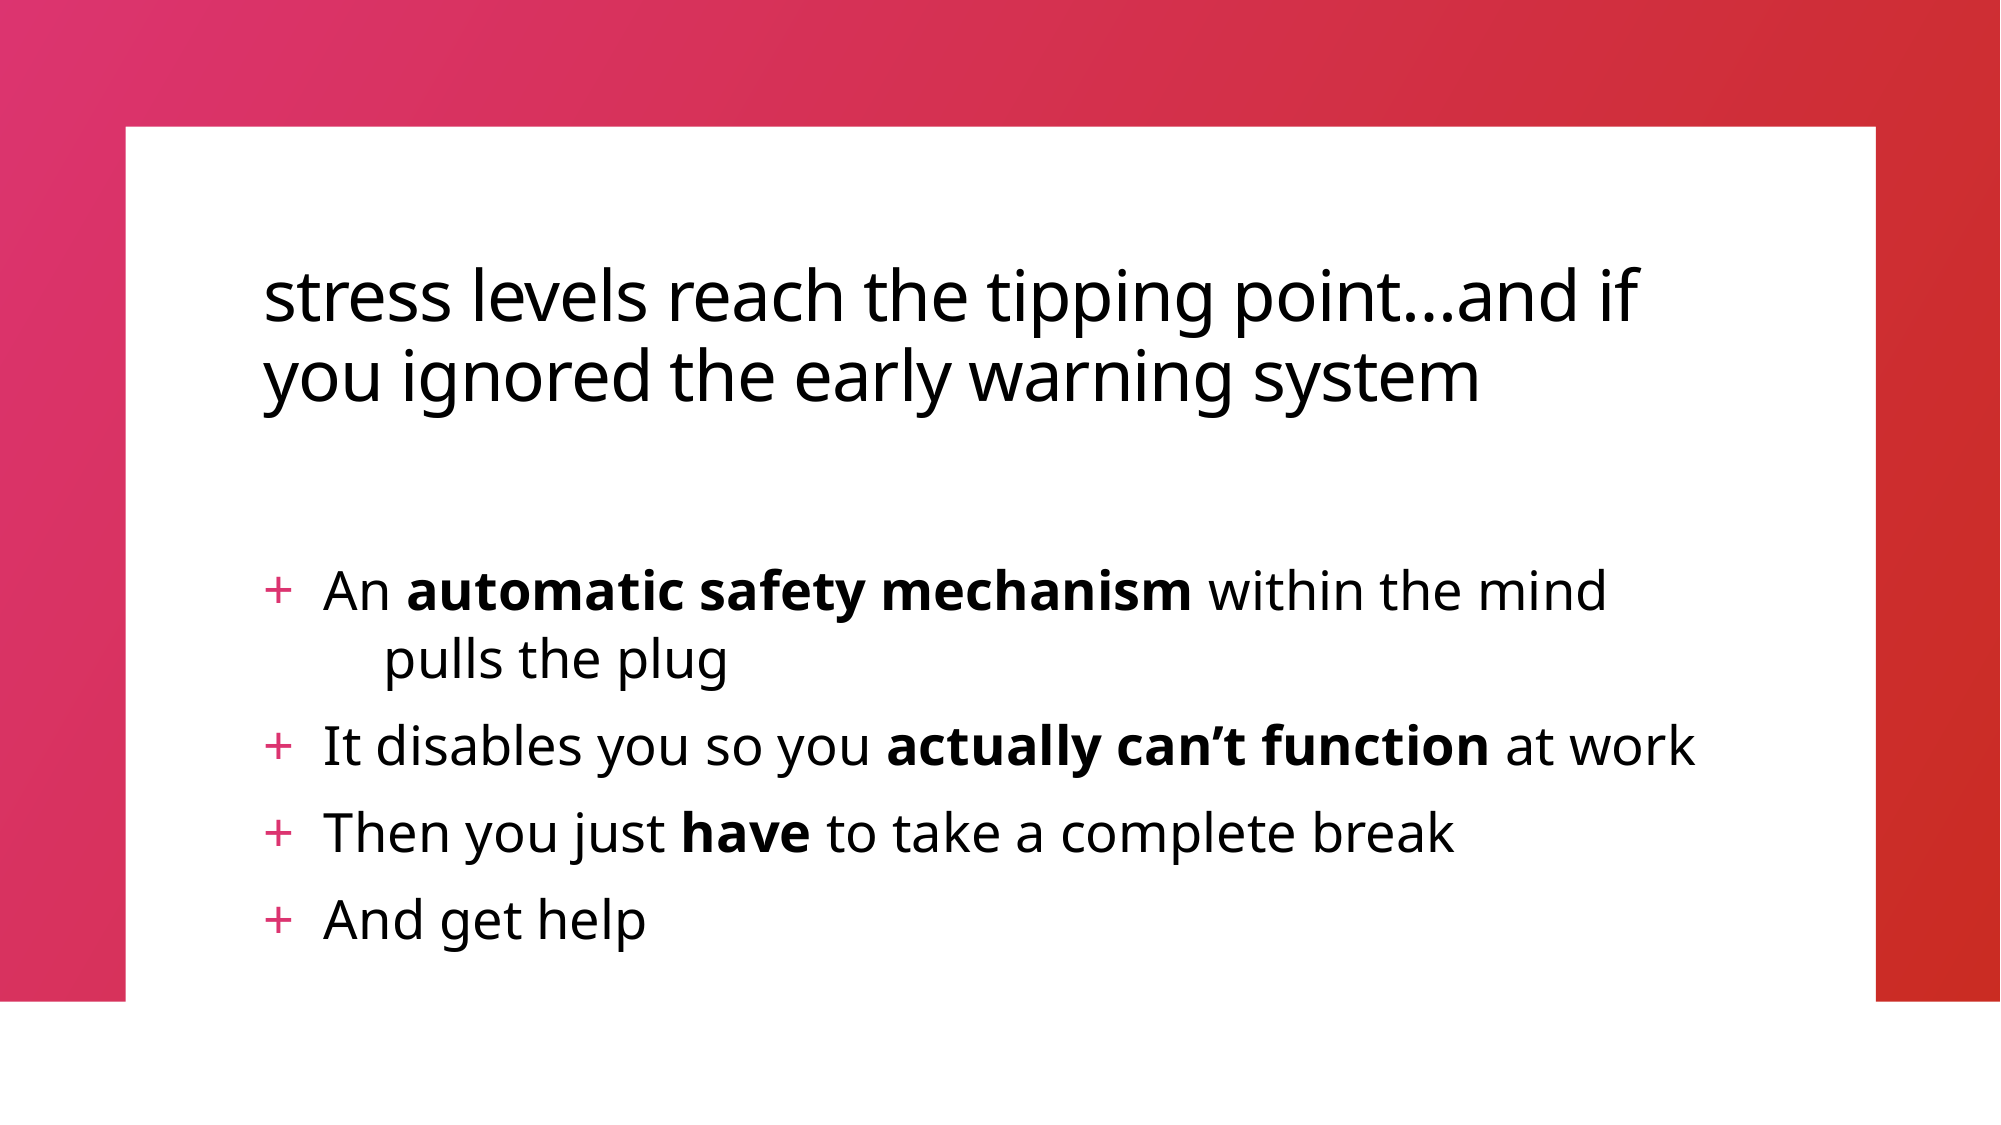

# stress levels reach the tipping point…and if you ignored the early warning system
An automatic safety mechanism within the mind pulls the plug
It disables you so you actually can’t function at work
Then you just have to take a complete break
And get help